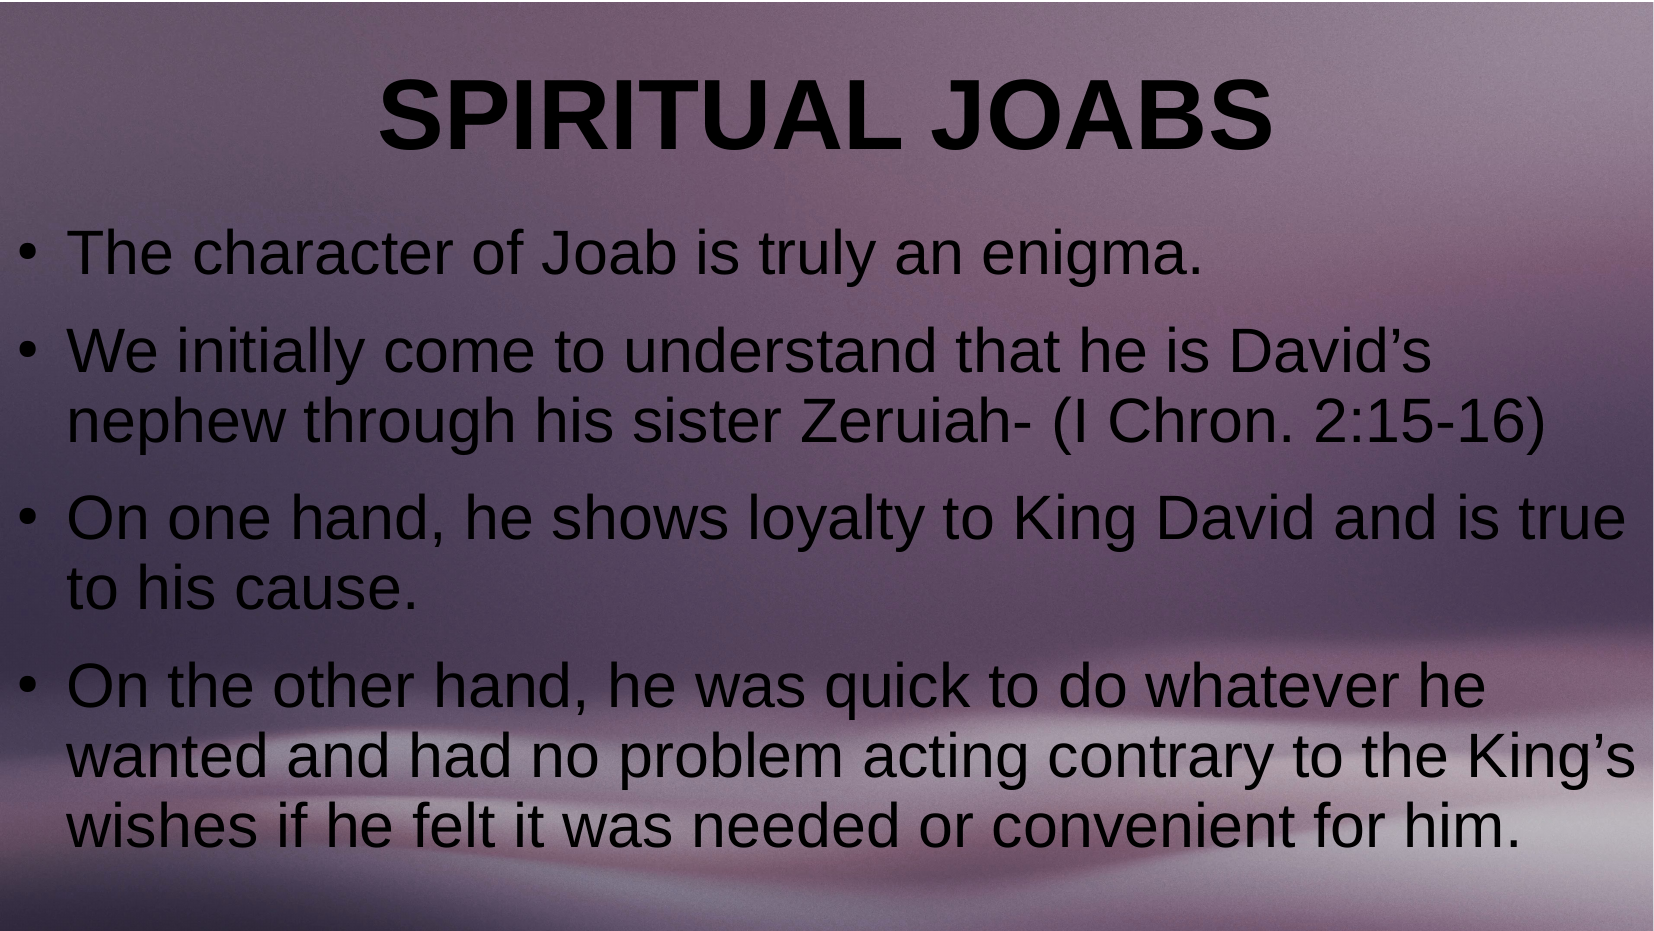

# SPIRITUAL JOABS
The character of Joab is truly an enigma.
We initially come to understand that he is David’s nephew through his sister Zeruiah- (I Chron. 2:15-16)
On one hand, he shows loyalty to King David and is true to his cause.
On the other hand, he was quick to do whatever he wanted and had no problem acting contrary to the King’s wishes if he felt it was needed or convenient for him.